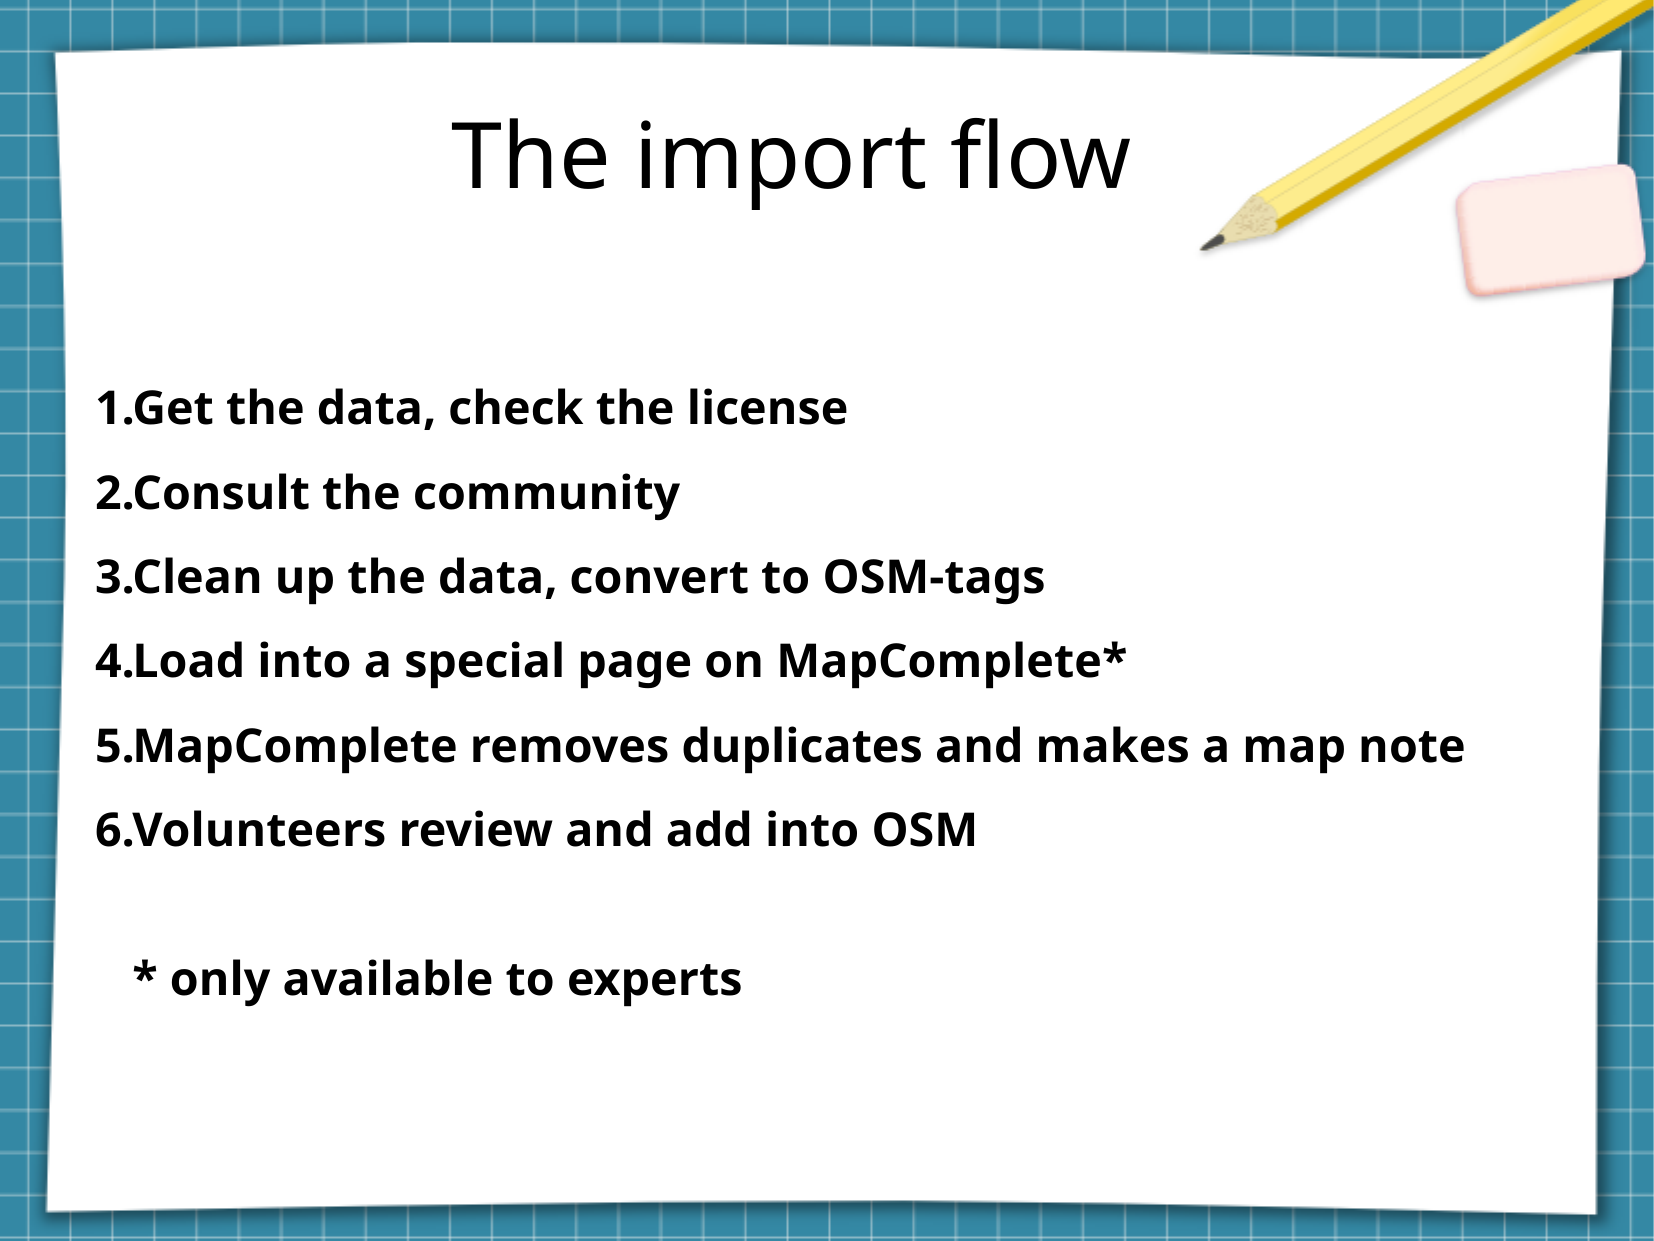

# The import flow
Get the data, check the license
Consult the community
Clean up the data, convert to OSM-tags
Load into a special page on MapComplete*
MapComplete removes duplicates and makes a map note
Volunteers review and add into OSM
* only available to experts